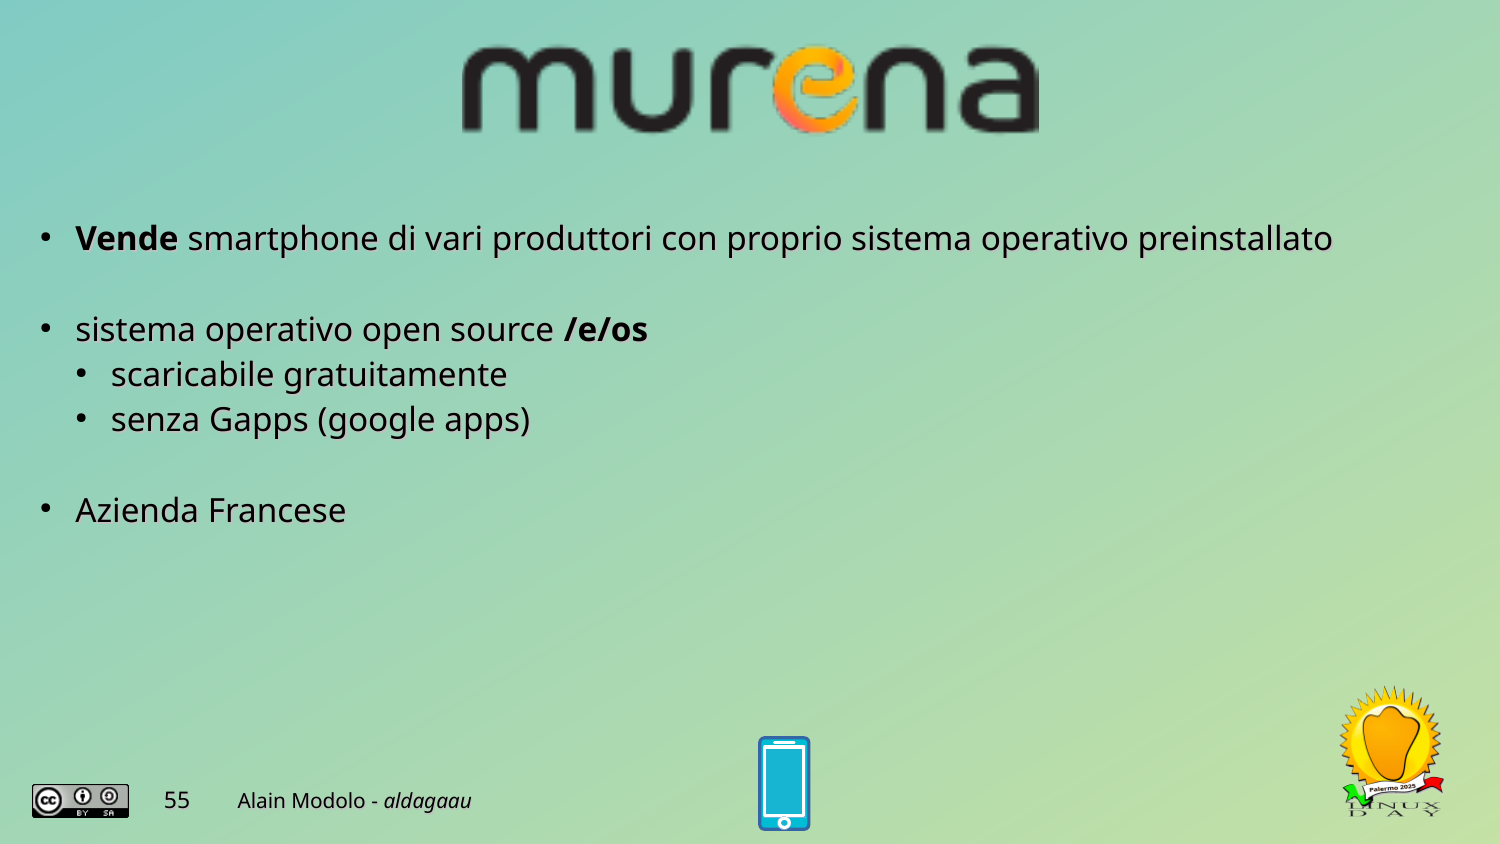

Vende smartphone di vari produttori con proprio sistema operativo preinstallato
sistema operativo open source /e/os
scaricabile gratuitamente
senza Gapps (google apps)
Azienda Francese